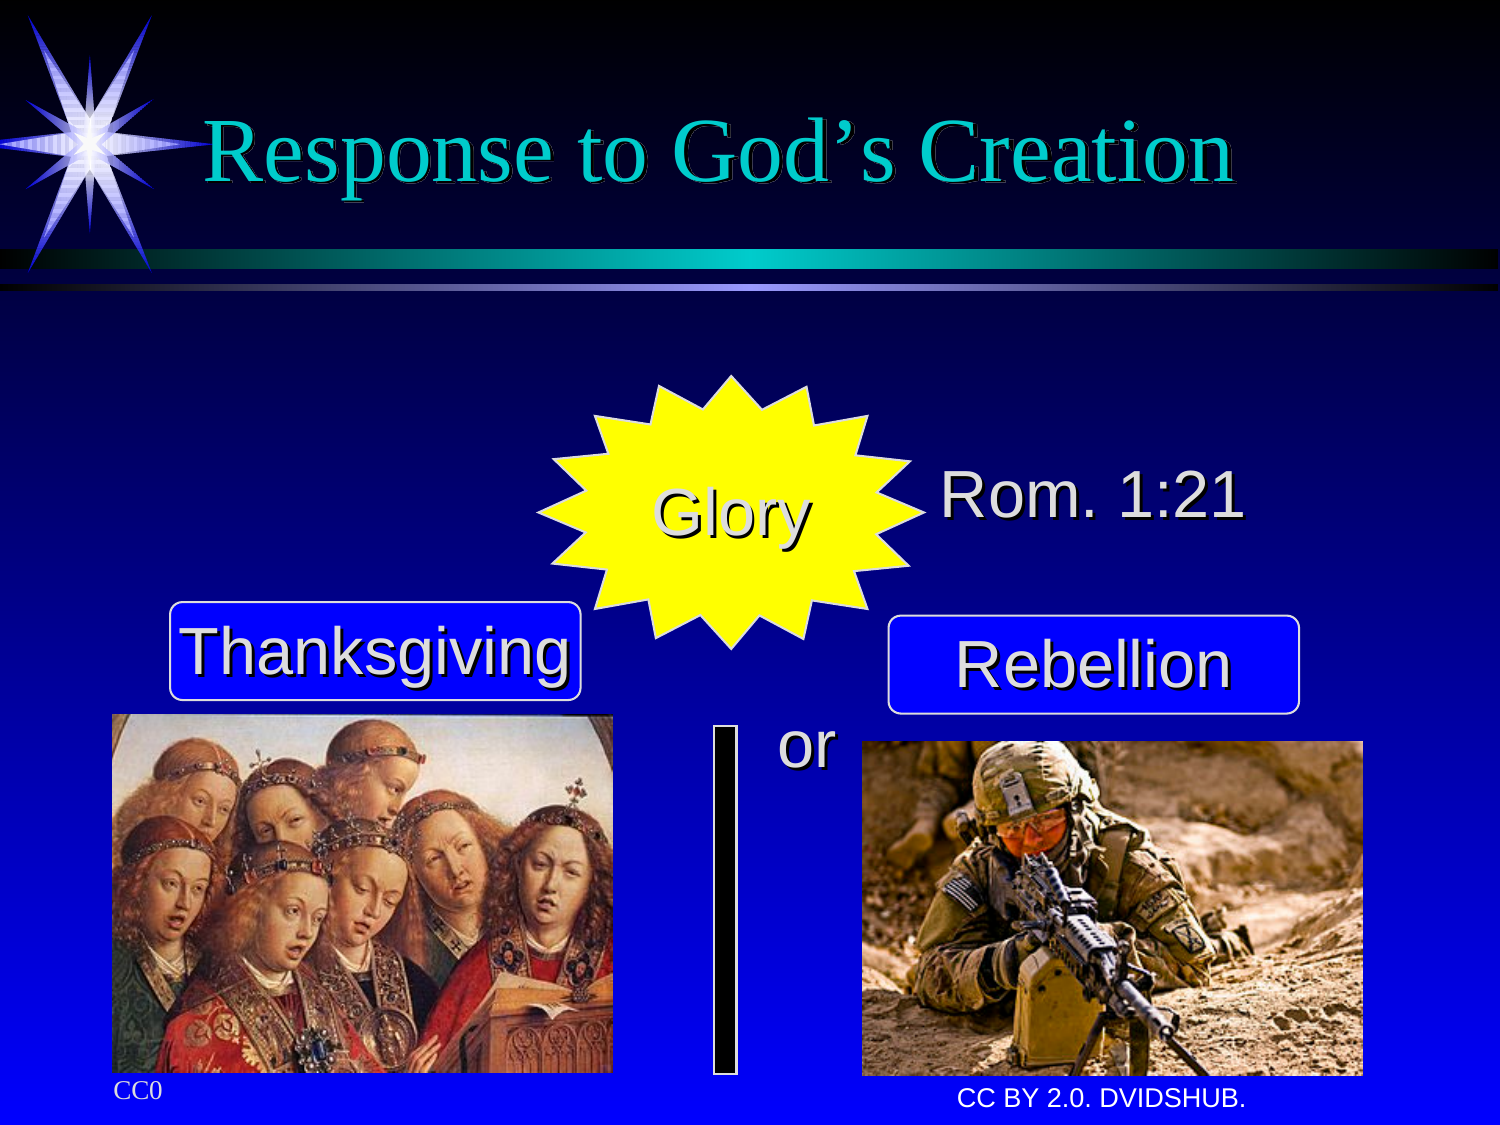

# Response to God’s Creation
Glory
Rom. 1:21
Thanksgiving
CC0
Rebellion
CC BY 2.0. DVIDSHUB.
or